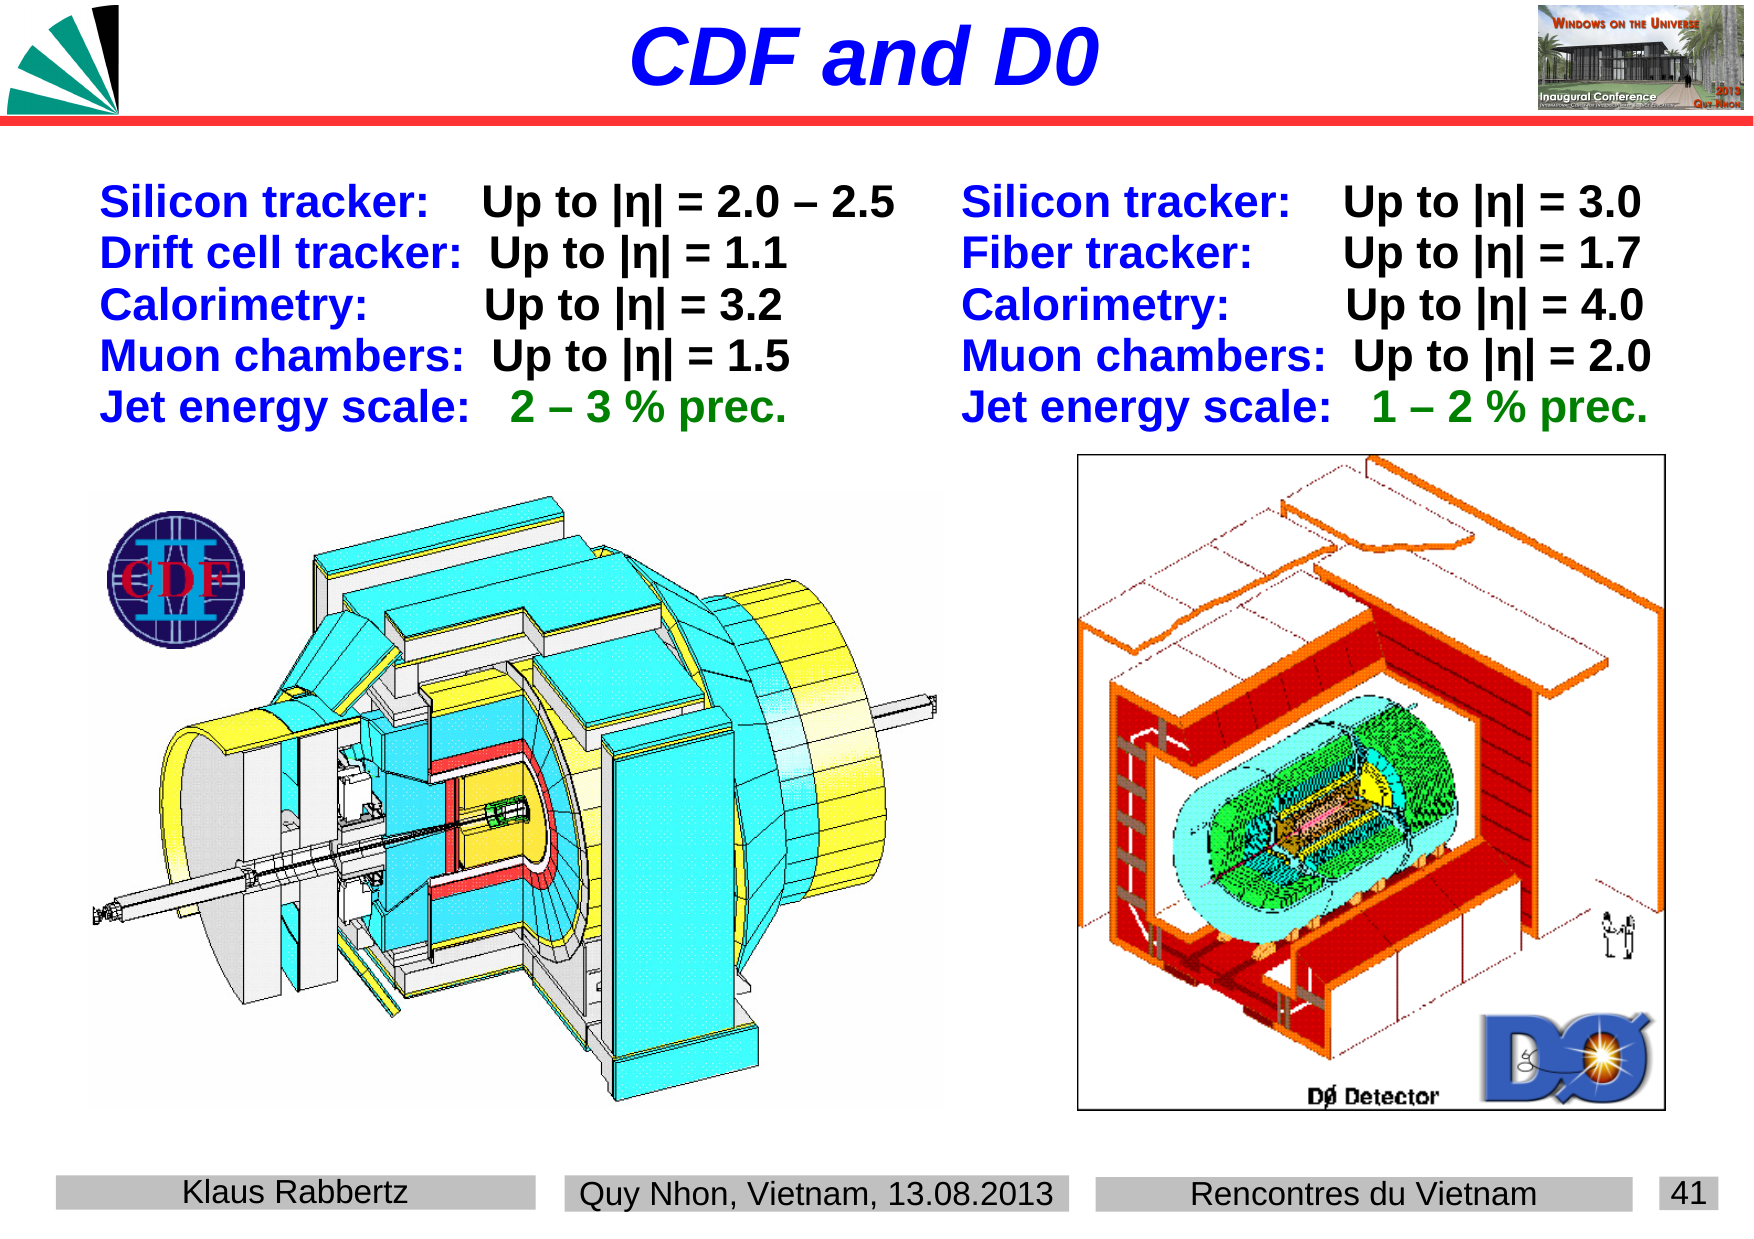

# CDF and D0
Silicon tracker: Up to |η| = 2.0 – 2.5
Drift cell tracker: Up to |η| = 1.1
Calorimetry: Up to |η| = 3.2
Muon chambers: Up to |η| = 1.5
Jet energy scale: 2 – 3 % prec.
Silicon tracker: Up to |η| = 3.0
Fiber tracker: Up to |η| = 1.7
Calorimetry: Up to |η| = 4.0
Muon chambers: Up to |η| = 2.0
Jet energy scale: 1 – 2 % prec.